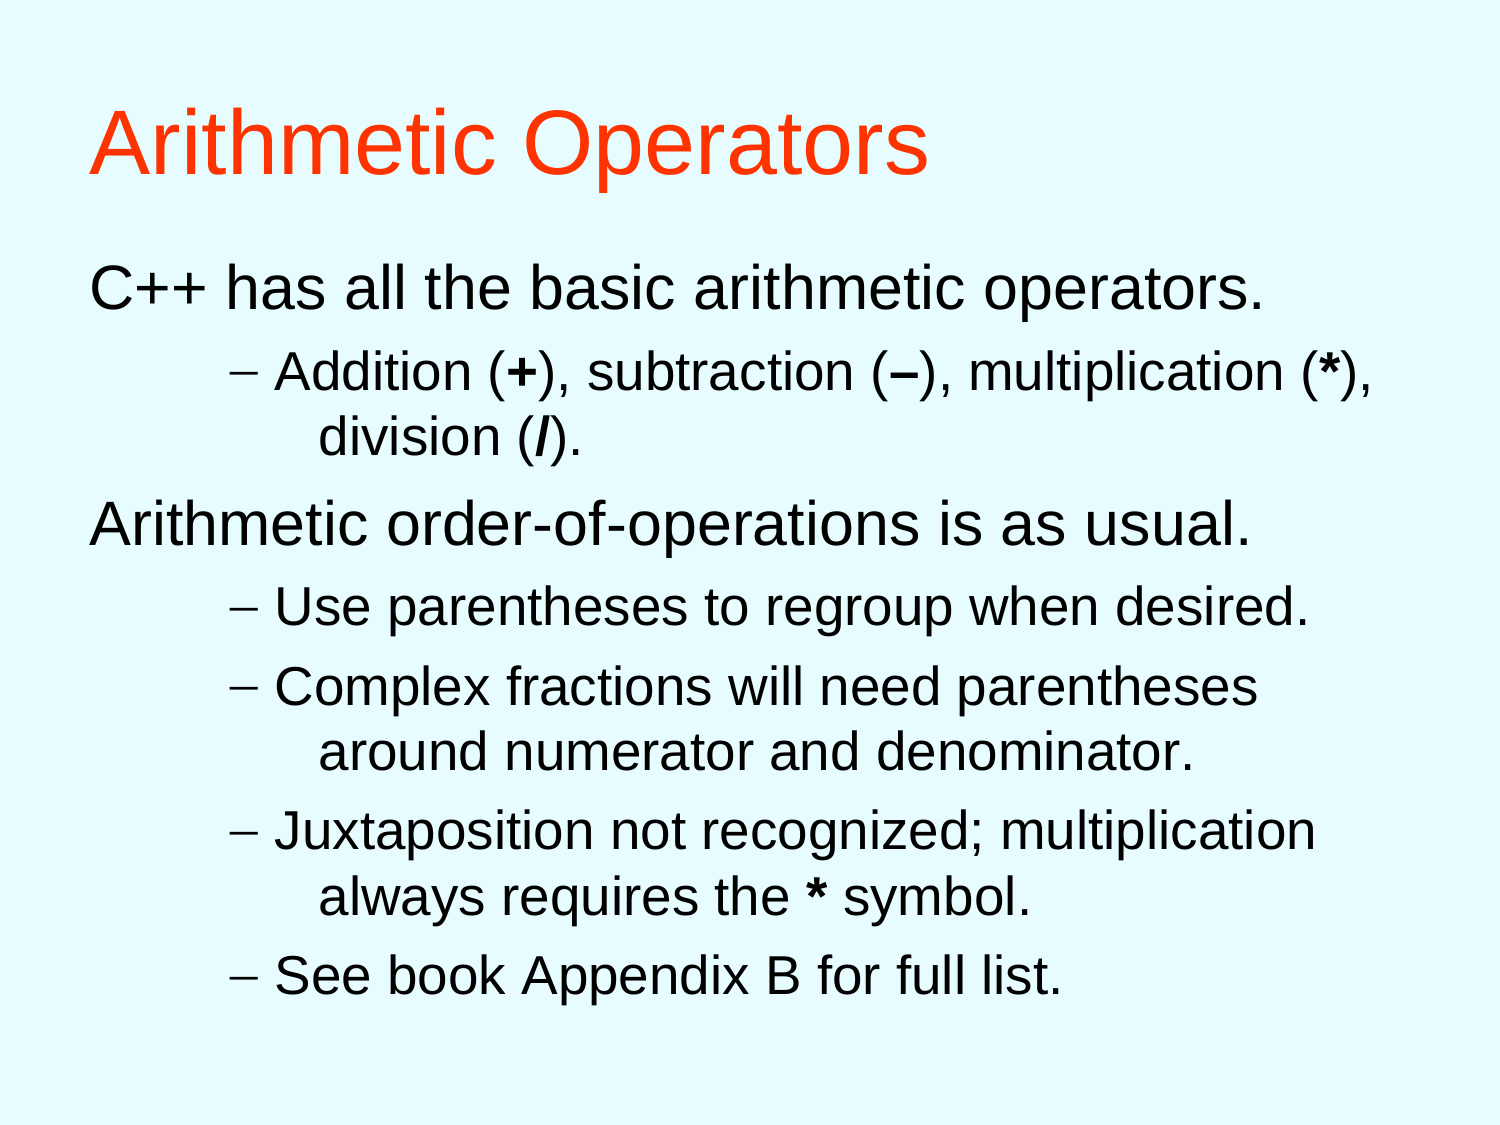

# Arithmetic Operators
C++ has all the basic arithmetic operators.
Addition (+), subtraction (–), multiplication (*), division (/).
Arithmetic order-of-operations is as usual.
Use parentheses to regroup when desired.
Complex fractions will need parentheses around numerator and denominator.
Juxtaposition not recognized; multiplication always requires the * symbol.
See book Appendix B for full list.